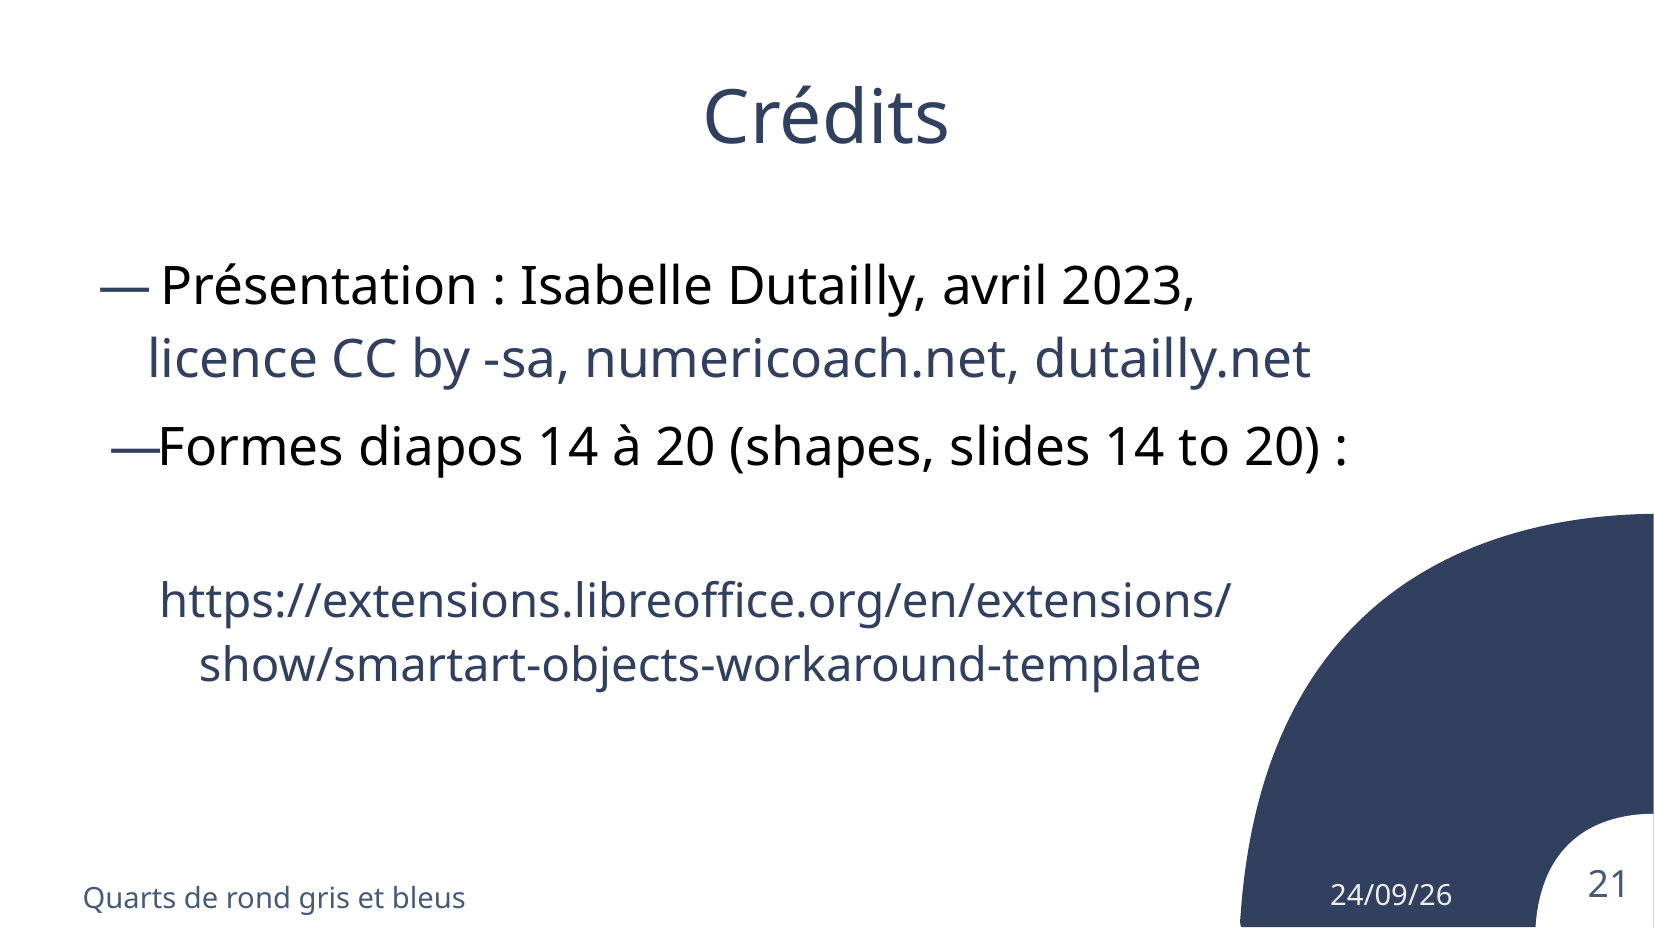

# Crédits
 Présentation : Isabelle Dutailly, avril 2023, licence CC by -sa, numericoach.net, dutailly.net
Formes diapos 14 à 20 (shapes, slides 14 to 20) :
https://extensions.libreoffice.org/en/extensions/show/smartart-objects-workaround-template
21
Quarts de rond gris et bleus